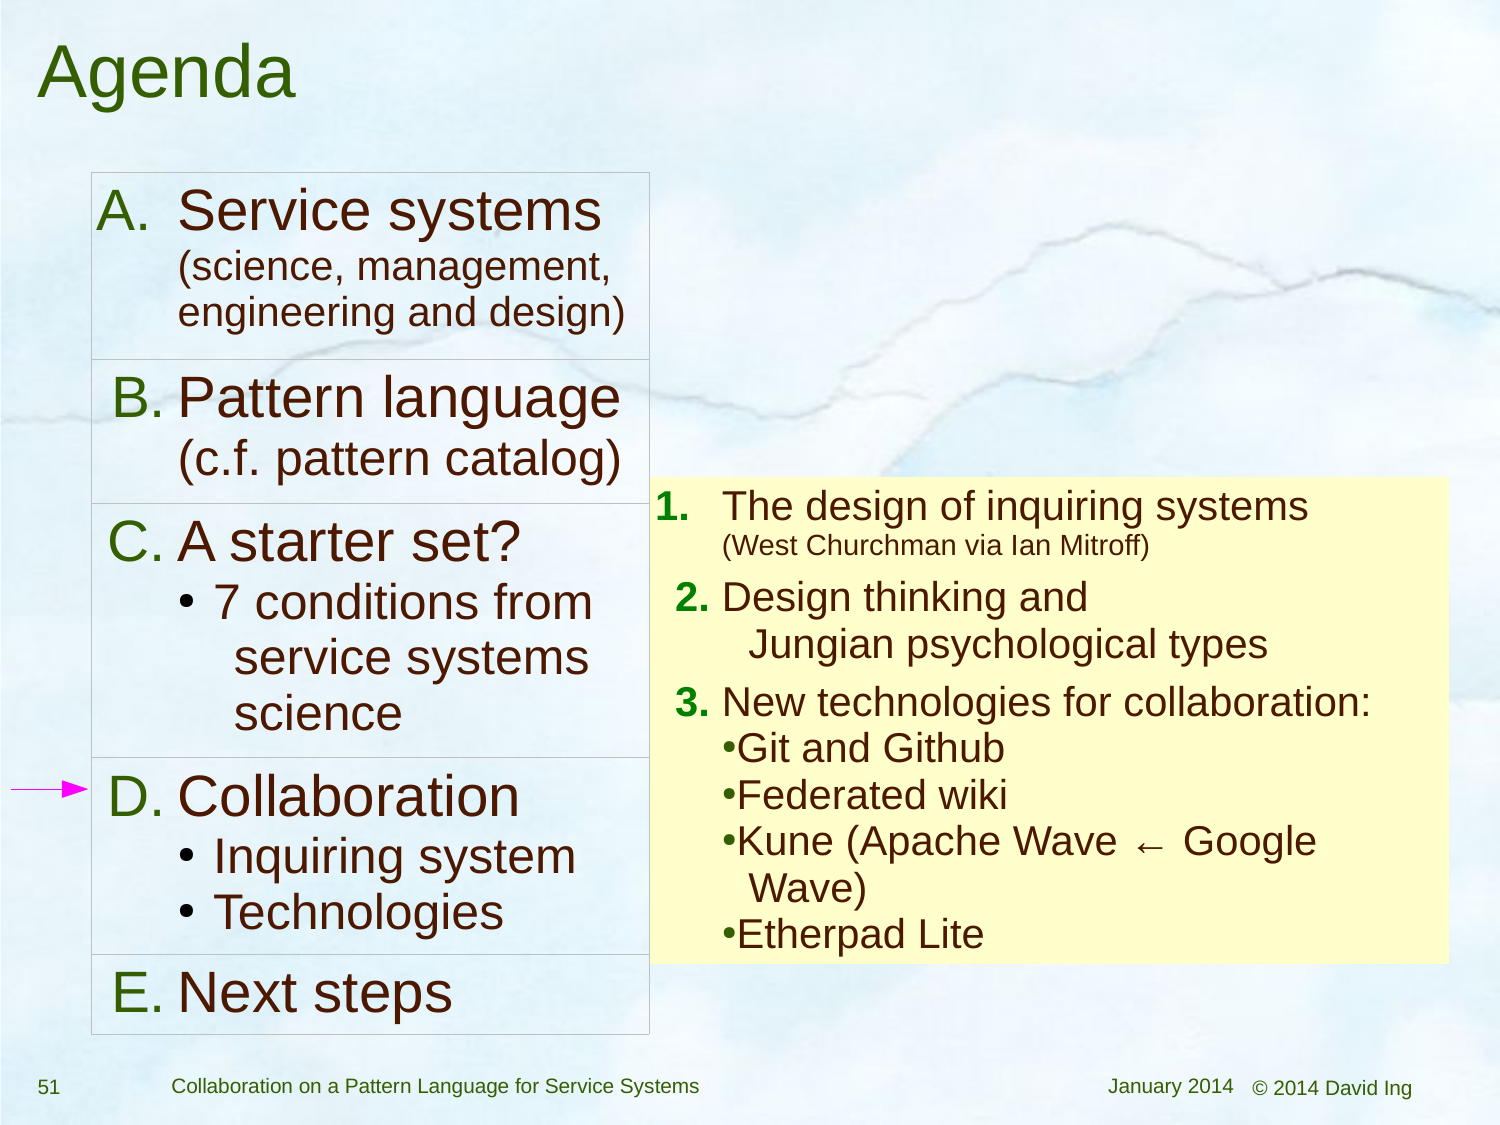

# Agenda
| A. | Service systems (science, management, engineering and design) |
| --- | --- |
| B. | Pattern language (c.f. pattern catalog) |
| C. | A starter set? 7 conditions from service systems science |
| D. | Collaboration Inquiring system Technologies |
| E. | Next steps |
| 1. | The design of inquiring systems (West Churchman via Ian Mitroff) |
| --- | --- |
| 2. | Design thinking and Jungian psychological types |
| 3. | New technologies for collaboration: Git and Github Federated wiki Kune (Apache Wave ← Google Wave) Etherpad Lite |
Collaboration on a Pattern Language for Service Systems
January 2014
51